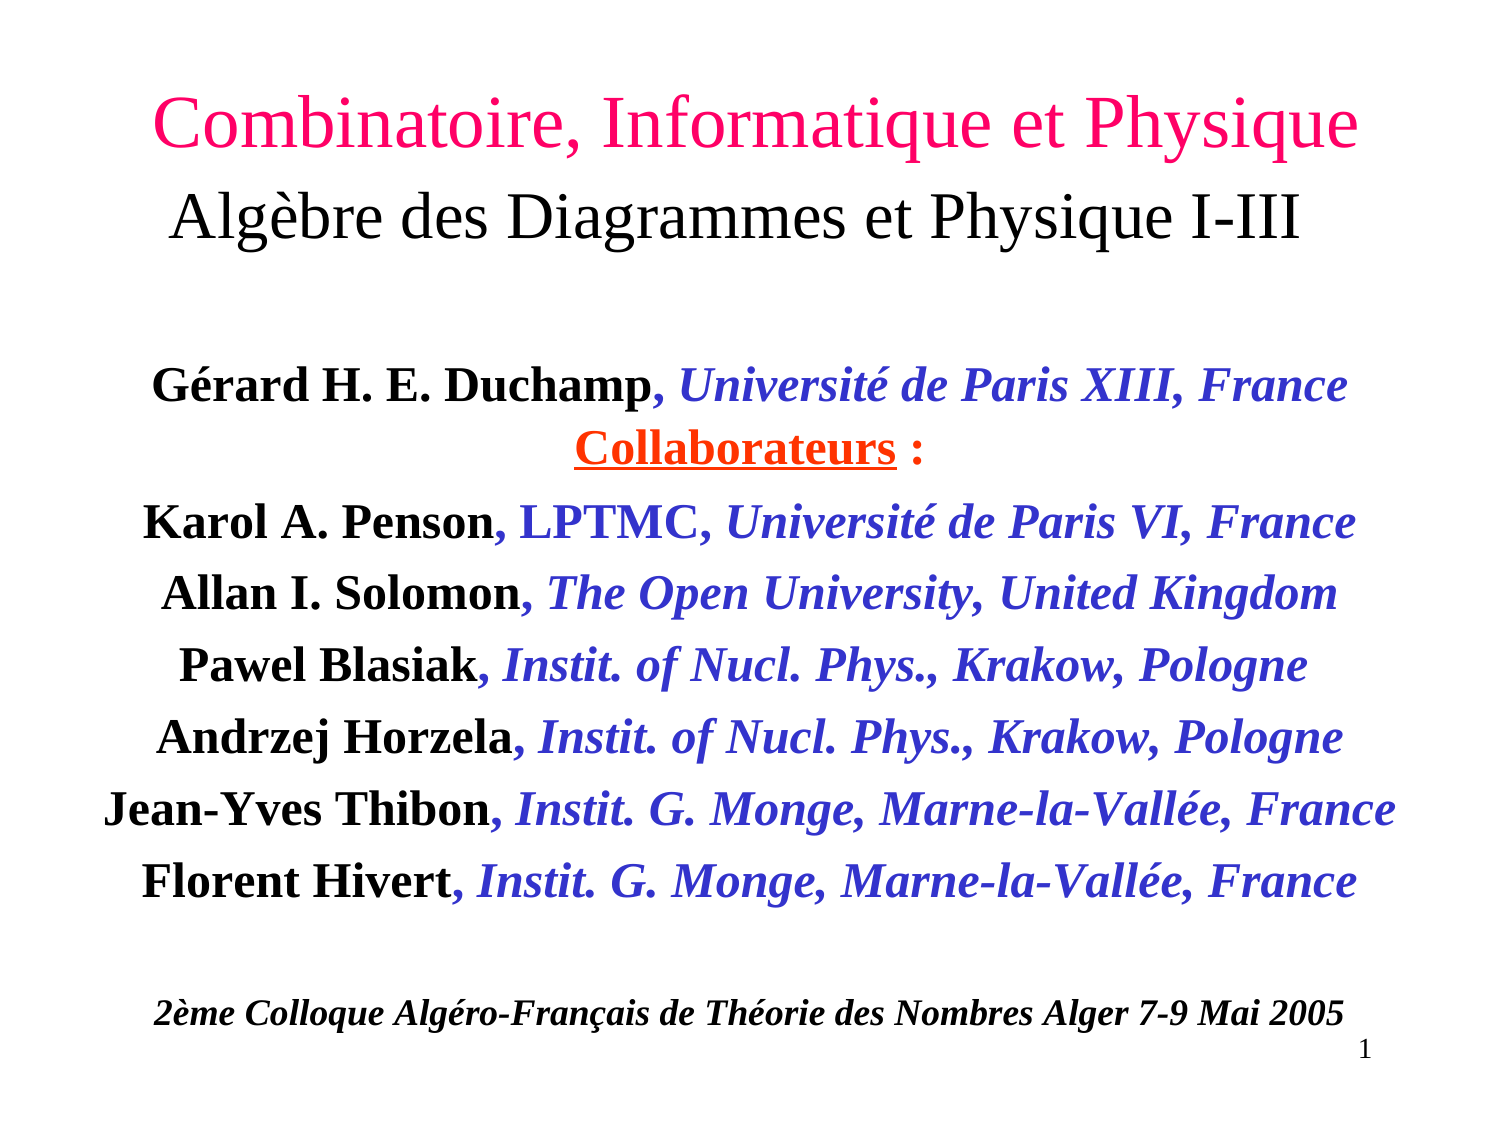

# Combinatoire, Informatique et Physique Algèbre des Diagrammes et Physique I-III
Gérard H. E. Duchamp, Université de Paris XIII, France
 Collaborateurs :
Karol A. Penson, LPTMC, Université de Paris VI, France
Allan I. Solomon, The Open University, United Kingdom
Pawel Blasiak, Instit. of Nucl. Phys., Krakow, Pologne
Andrzej Horzela, Instit. of Nucl. Phys., Krakow, Pologne
Jean-Yves Thibon, Instit. G. Monge, Marne-la-Vallée, France
Florent Hivert, Instit. G. Monge, Marne-la-Vallée, France
2ème Colloque Algéro-Français de Théorie des Nombres Alger 7-9 Mai 2005
1